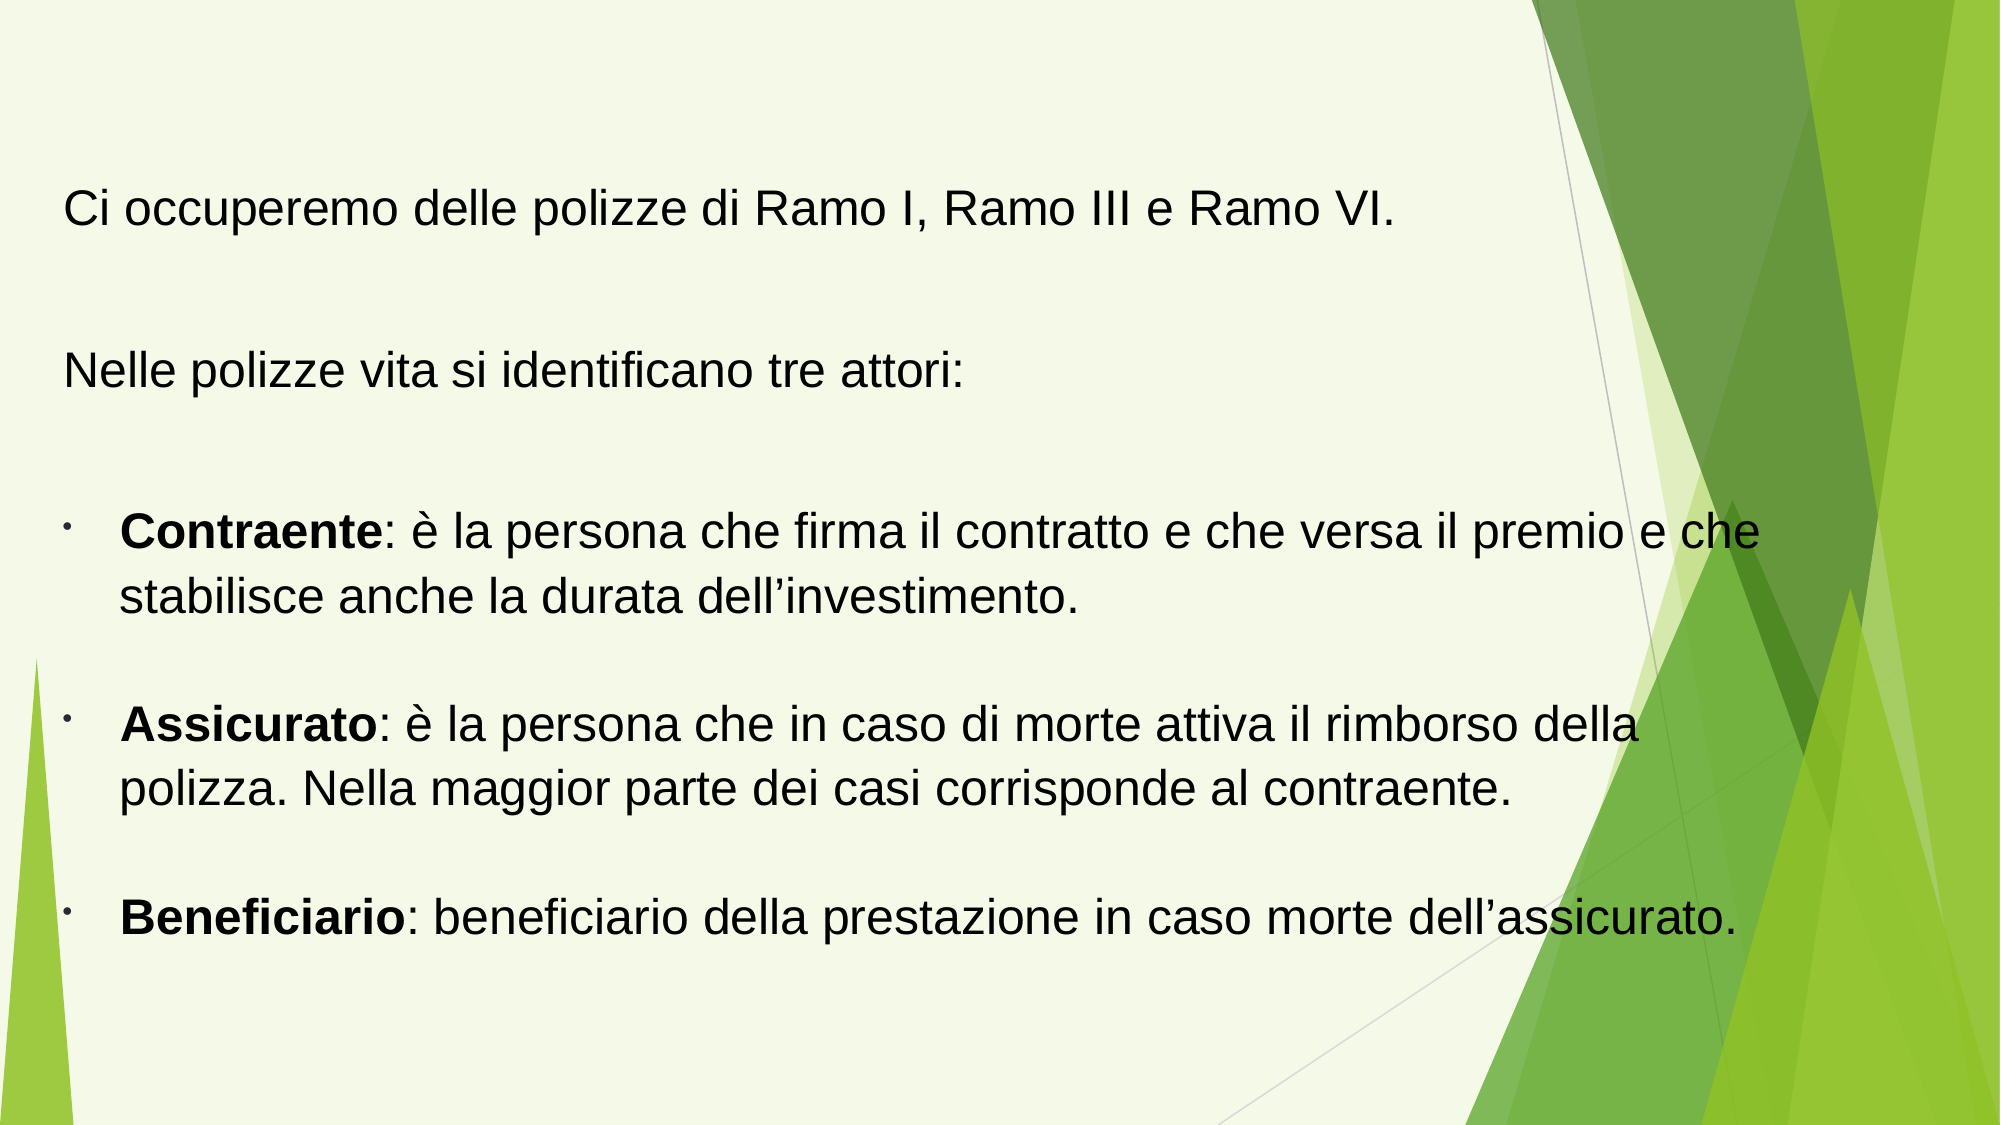

Ci occuperemo delle polizze di Ramo I, Ramo III e Ramo VI.
Nelle polizze vita si identificano tre attori:
Contraente: è la persona che firma il contratto e che versa il premio e che stabilisce anche la durata dell’investimento.
Assicurato: è la persona che in caso di morte attiva il rimborso della polizza. Nella maggior parte dei casi corrisponde al contraente.
Beneficiario: beneficiario della prestazione in caso morte dell’assicurato.